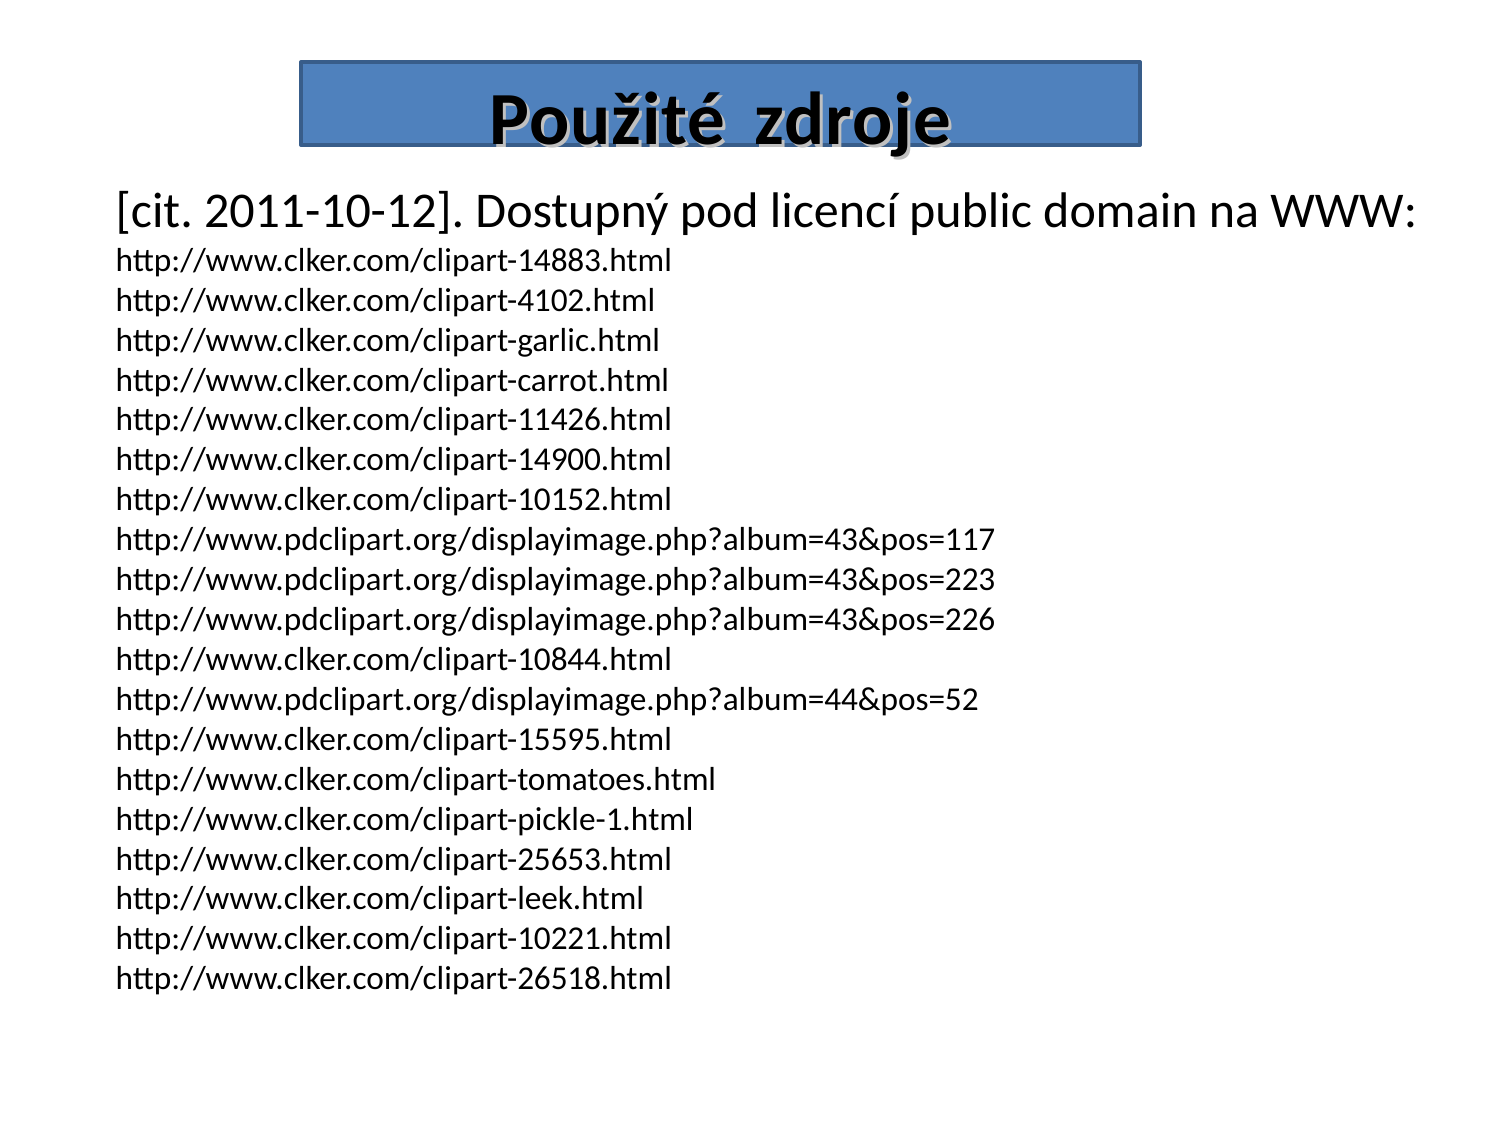

Použité zdroje
[cit. 2011-10-12]. Dostupný pod licencí public domain na WWW:
http://www.clker.com/clipart-14883.html
http://www.clker.com/clipart-4102.html
http://www.clker.com/clipart-garlic.html
http://www.clker.com/clipart-carrot.html
http://www.clker.com/clipart-11426.html
http://www.clker.com/clipart-14900.html
http://www.clker.com/clipart-10152.html
http://www.pdclipart.org/displayimage.php?album=43&pos=117
http://www.pdclipart.org/displayimage.php?album=43&pos=223
http://www.pdclipart.org/displayimage.php?album=43&pos=226
http://www.clker.com/clipart-10844.html
http://www.pdclipart.org/displayimage.php?album=44&pos=52
http://www.clker.com/clipart-15595.html
http://www.clker.com/clipart-tomatoes.html
http://www.clker.com/clipart-pickle-1.html
http://www.clker.com/clipart-25653.html
http://www.clker.com/clipart-leek.html
http://www.clker.com/clipart-10221.html
http://www.clker.com/clipart-26518.html